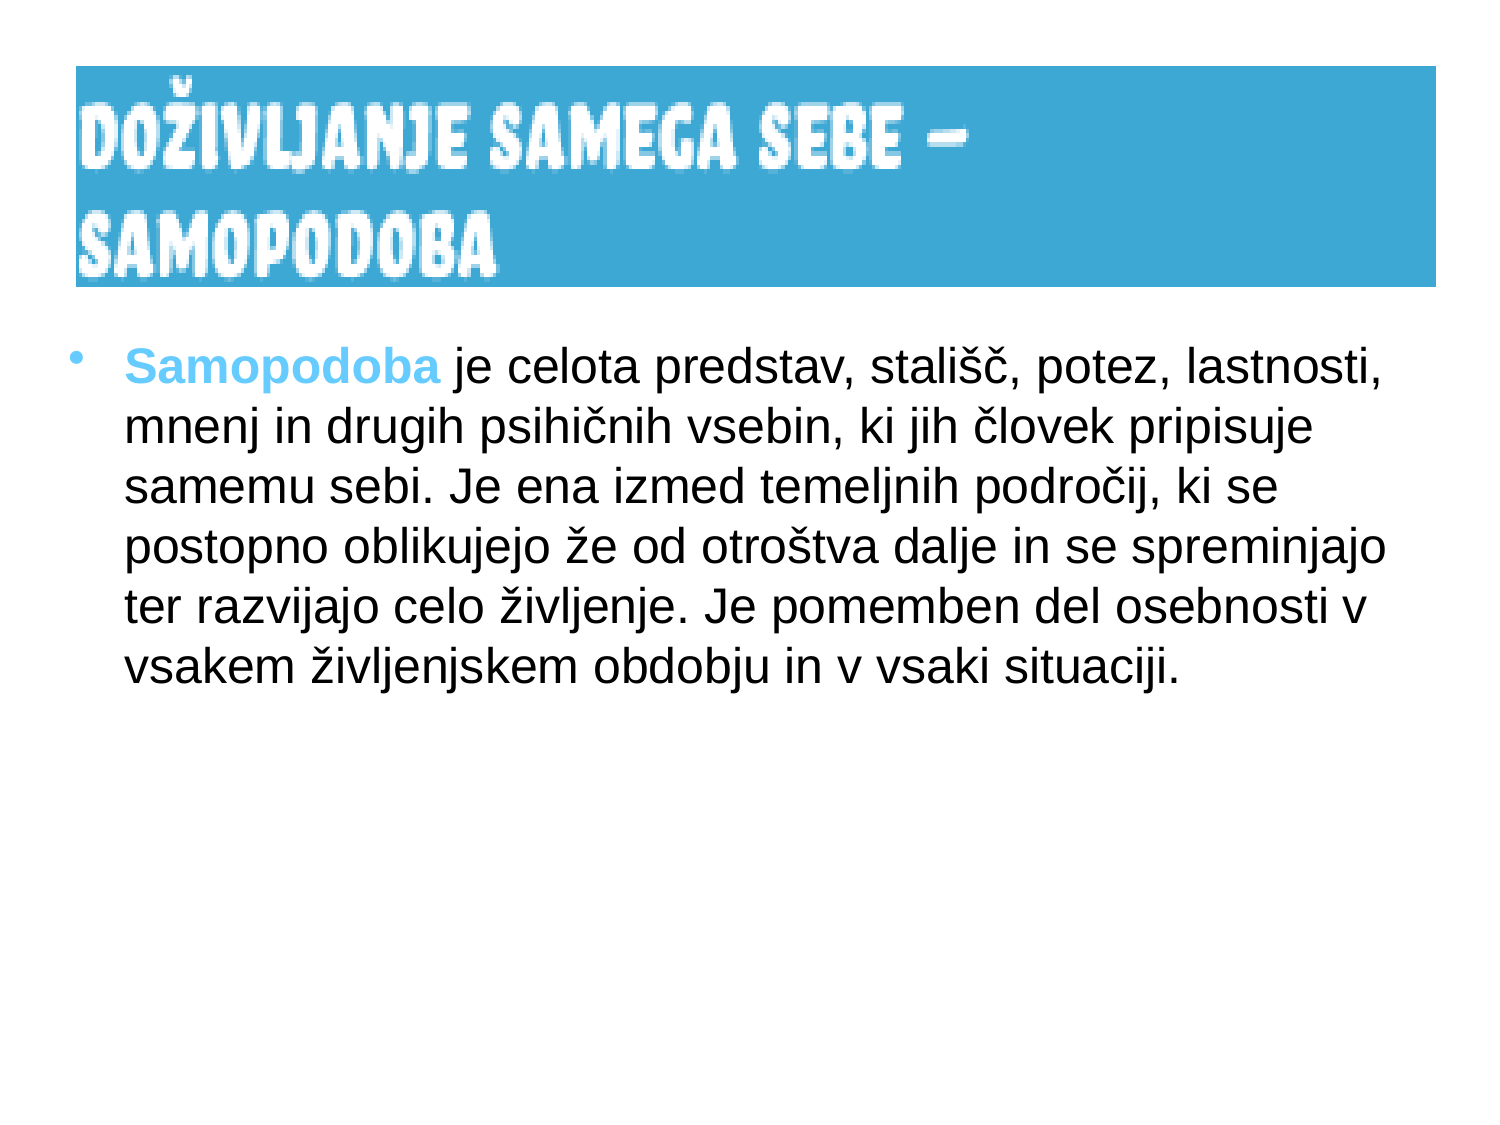

#
Samopodoba je celota predstav, stališč, potez, lastnosti, mnenj in drugih psihičnih vsebin, ki jih človek pripisuje samemu sebi. Je ena izmed temeljnih področij, ki se postopno oblikujejo že od otroštva dalje in se spreminjajo ter razvijajo celo življenje. Je pomemben del osebnosti v vsakem življenjskem obdobju in v vsaki situaciji.